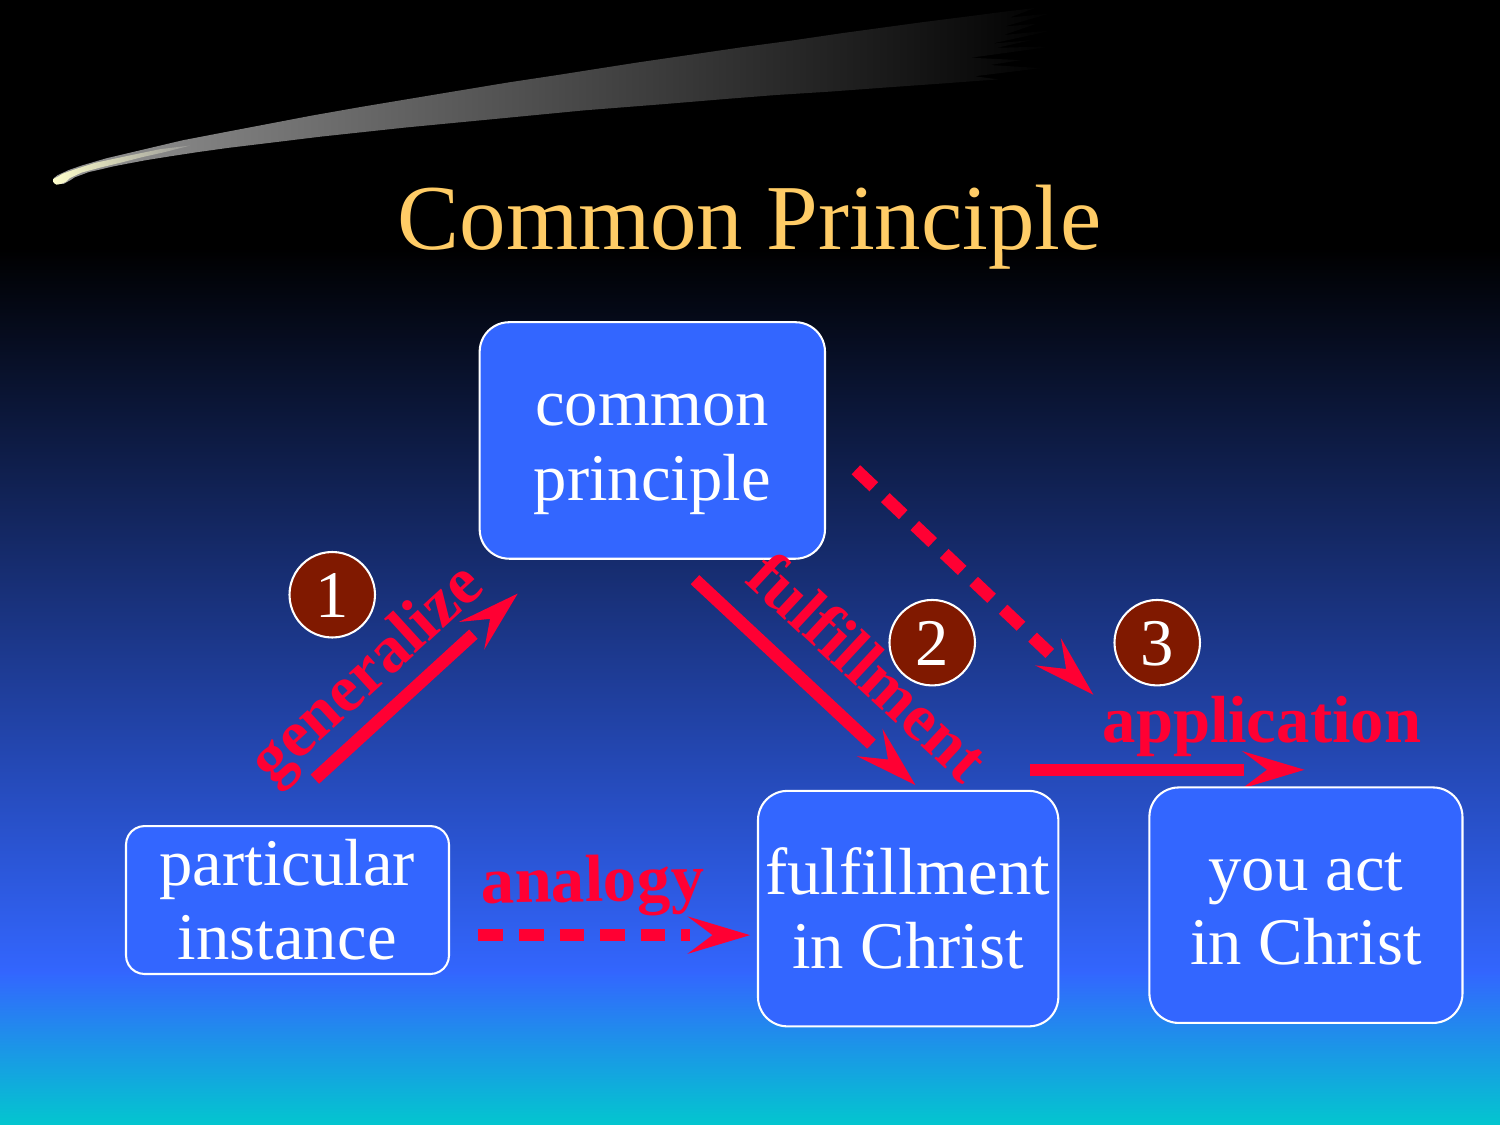

# Common Principle
common
principle
1
generalize
3
application
you act
in Christ
2
fulfillment
fulfillment
in Christ
particular
instance
analogy